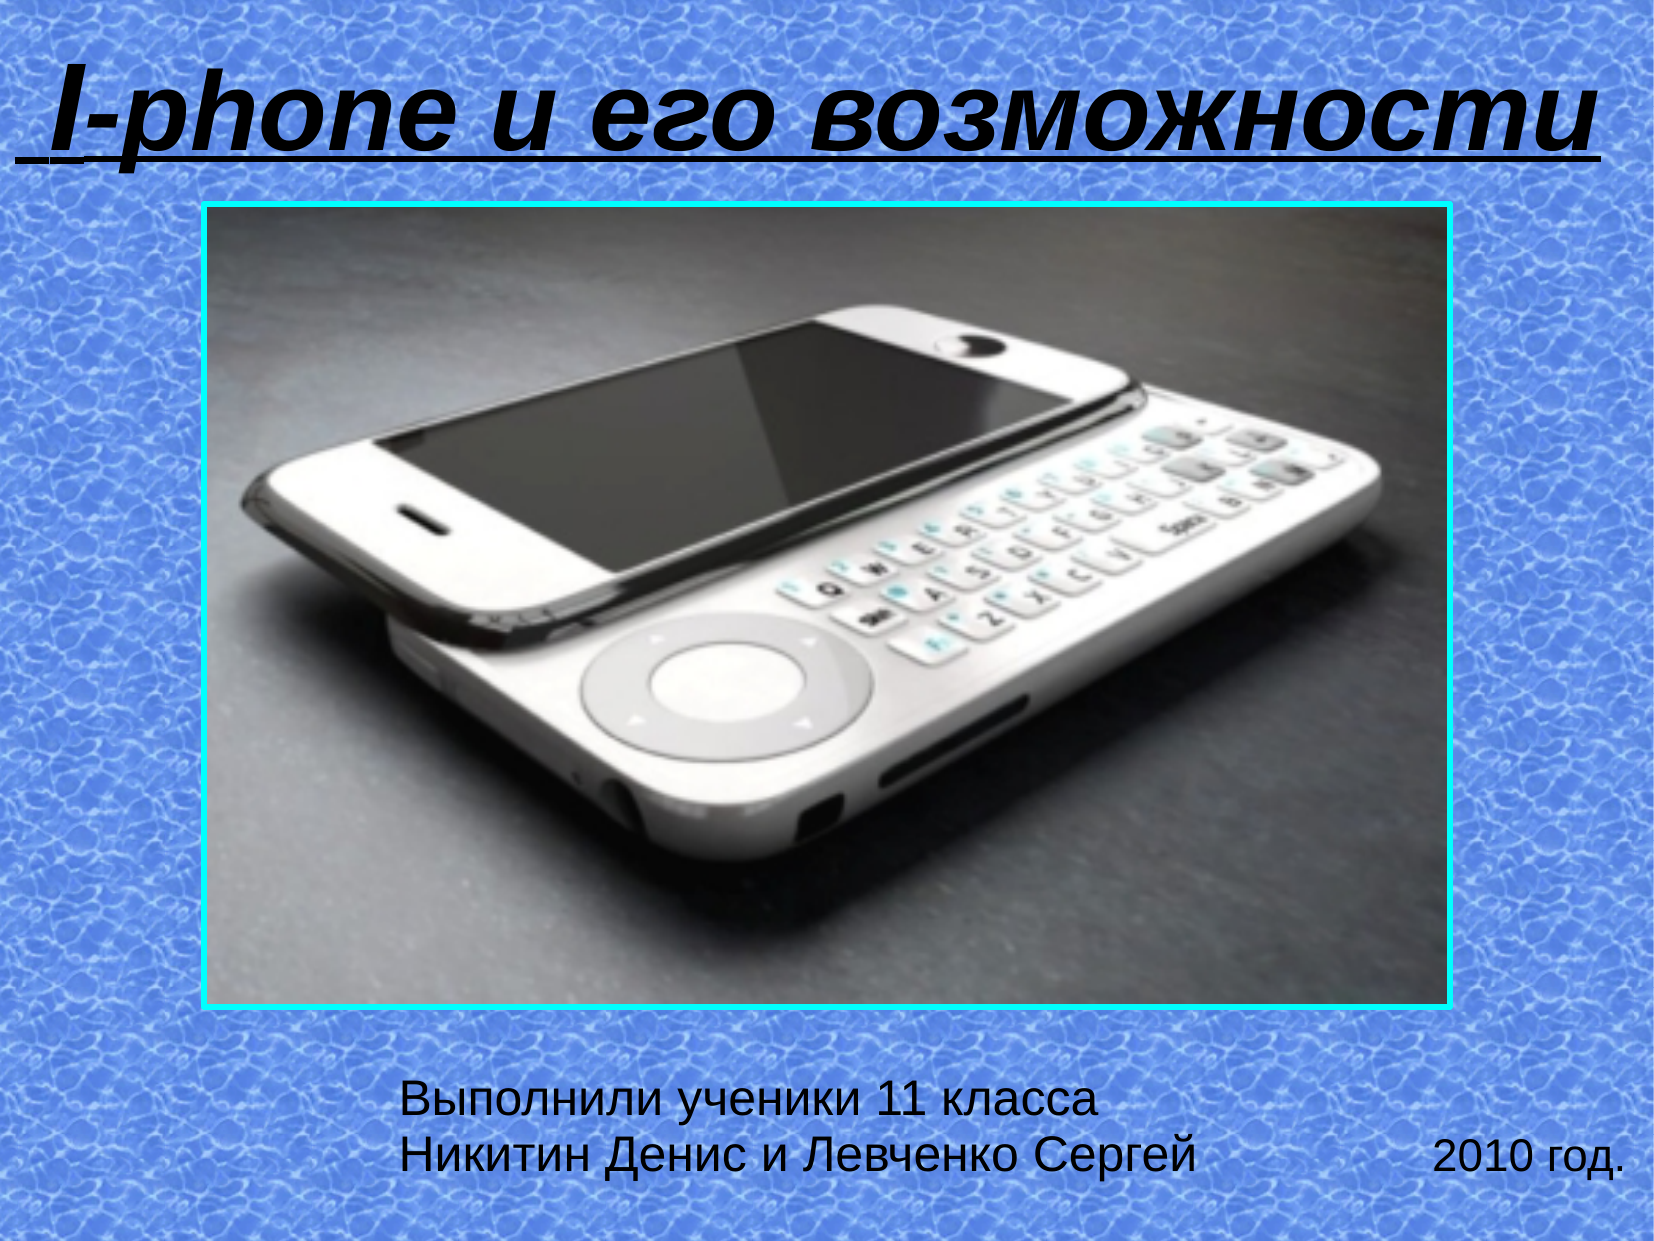

I-phone и его возможности
Выполнили ученики 11 класса Никитин Денис и Левченко Сергей
2010 год.